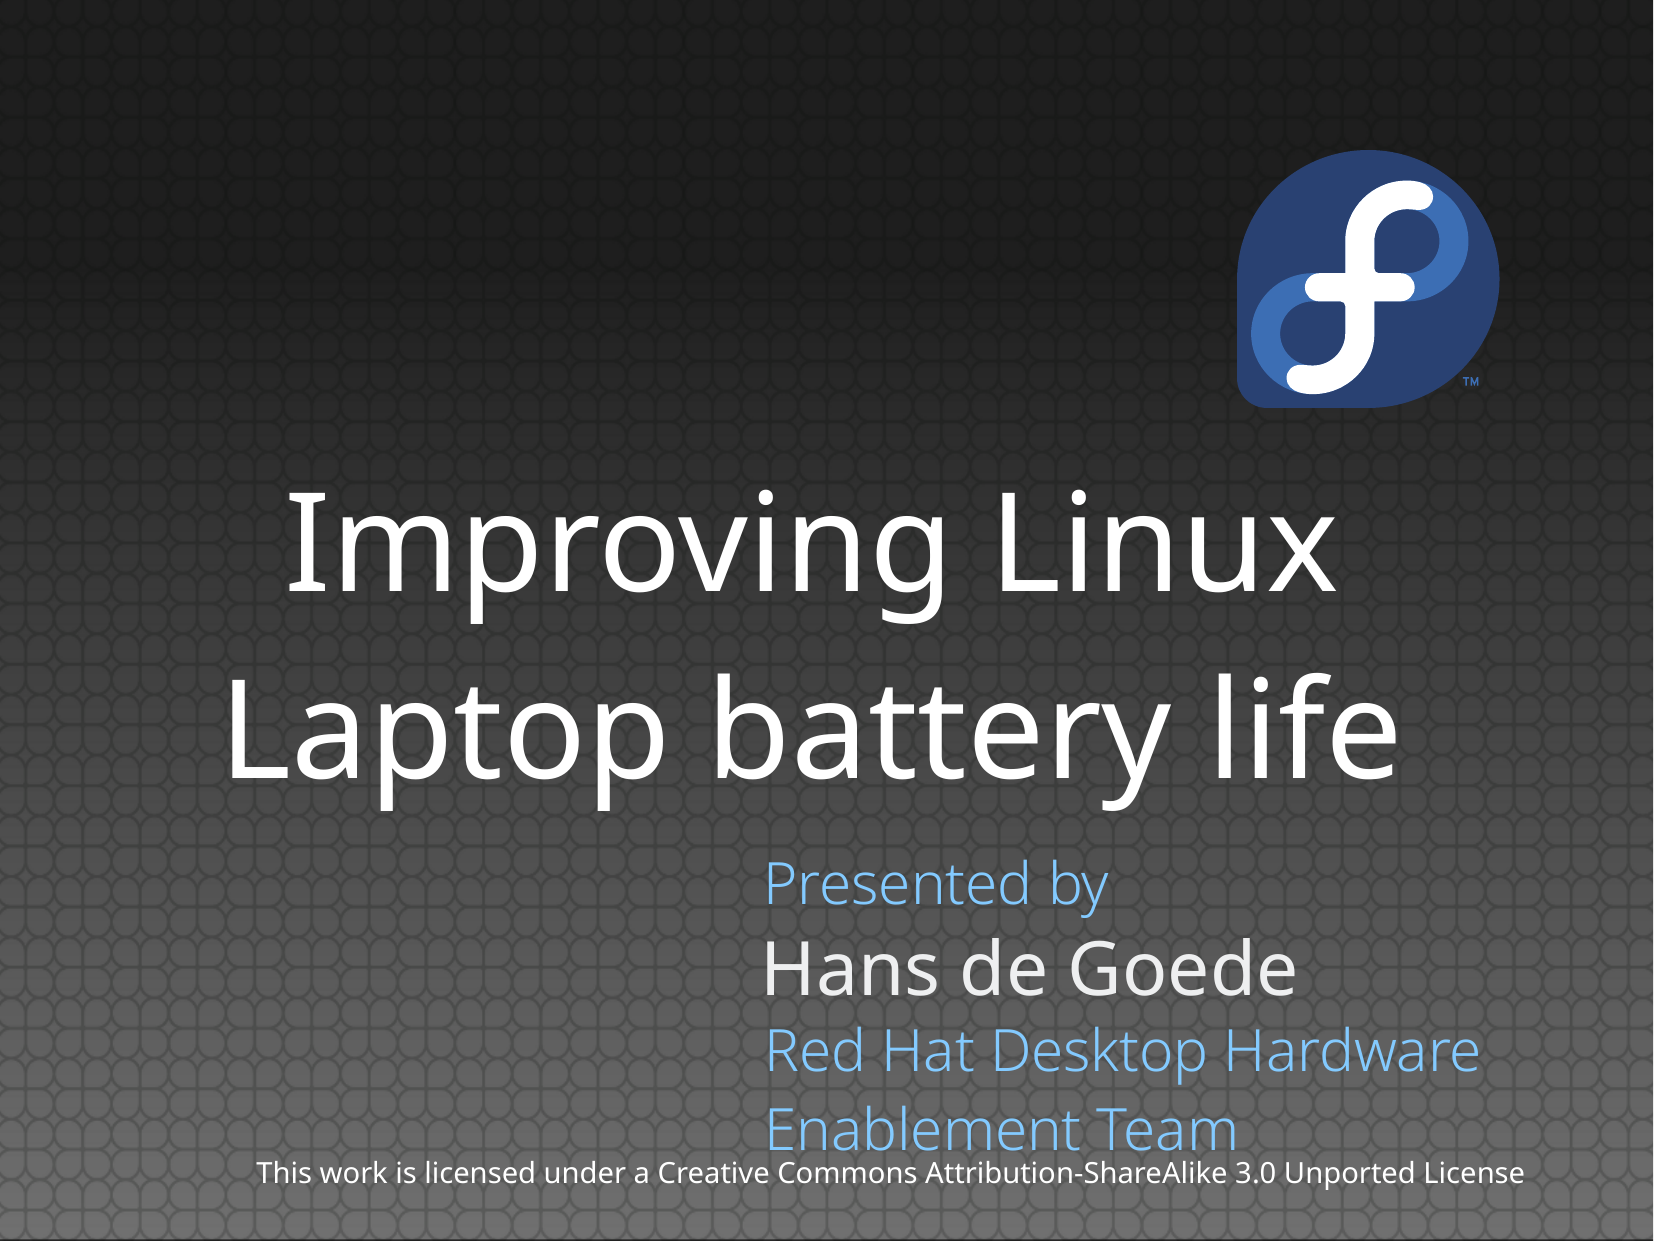

Improving Linux
Laptop battery life
Presented by
Hans de Goede
Red Hat Desktop Hardware
Enablement Team
This work is licensed under a Creative Commons Attribution-ShareAlike 3.0 Unported License